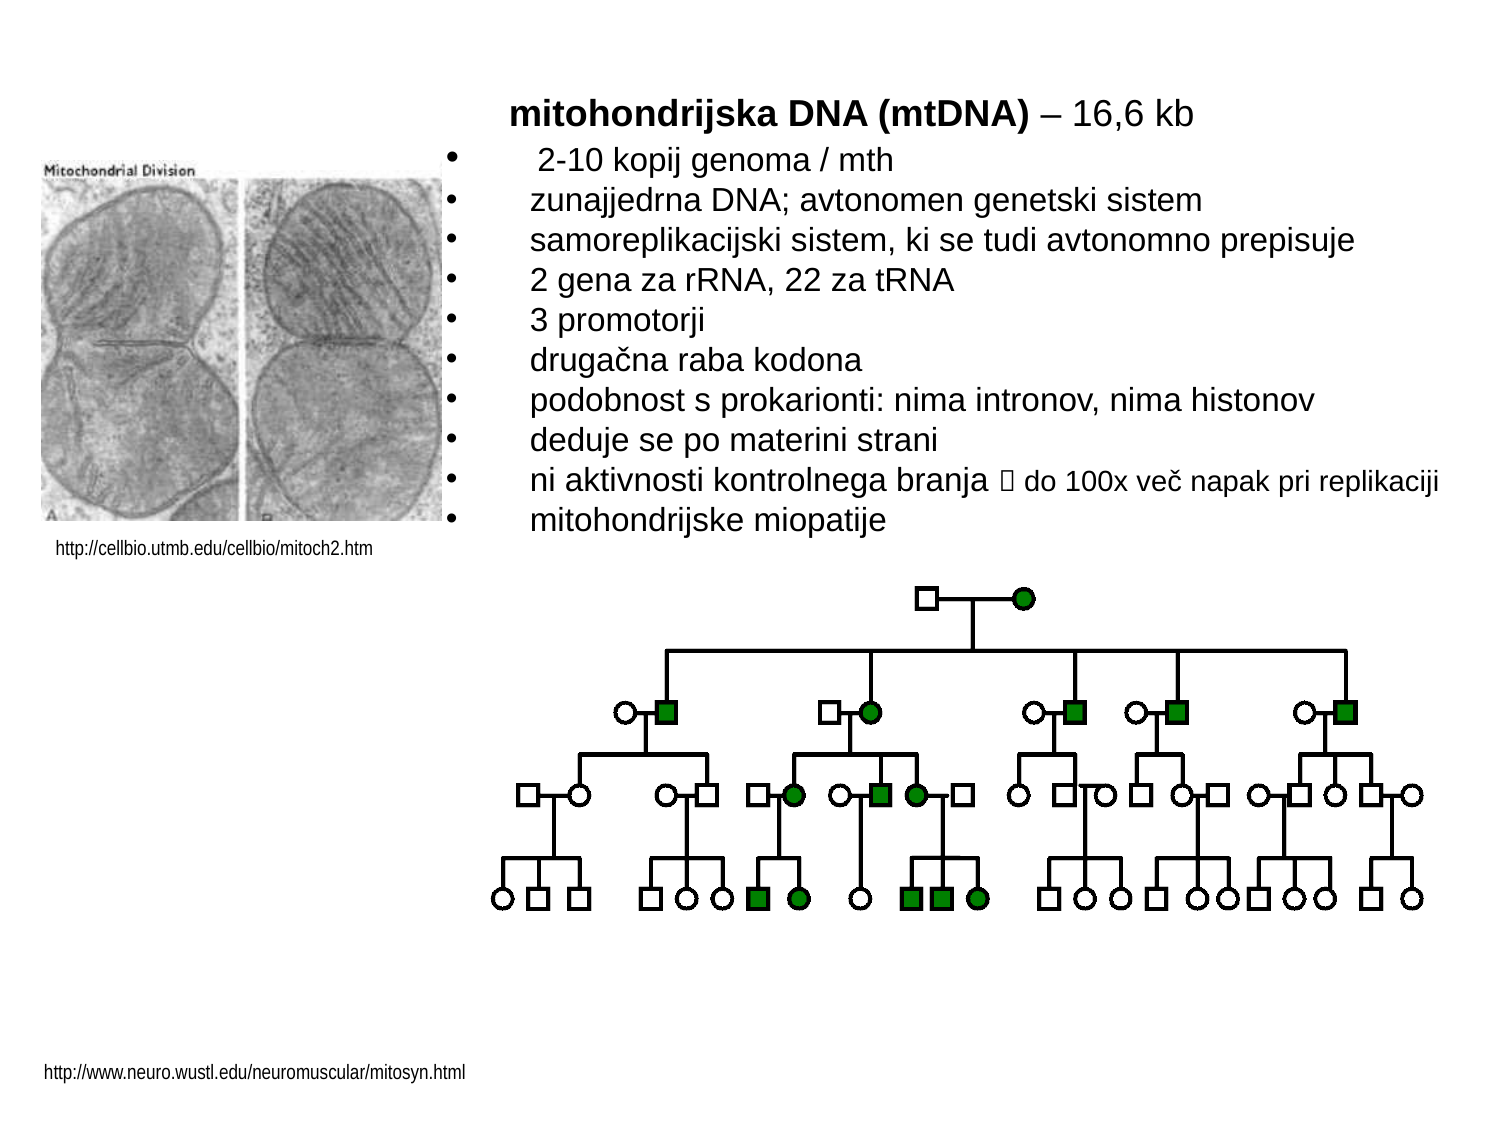

mitohondrijska DNA (mtDNA) – 16,6 kb
 2-10 kopij genoma / mth
 zunajjedrna DNA; avtonomen genetski sistem
      samoreplikacijski sistem, ki se tudi avtonomno prepisuje
 2 gena za rRNA, 22 za tRNA
 3 promotorji
      drugačna raba kodona
 podobnost s prokarionti: nima intronov, nima histonov
      deduje se po materini strani
 ni aktivnosti kontrolnega branja  do 100x več napak pri replikaciji
      mitohondrijske miopatije
http://cellbio.utmb.edu/cellbio/mitoch2.htm
http://www.neuro.wustl.edu/neuromuscular/mitosyn.html